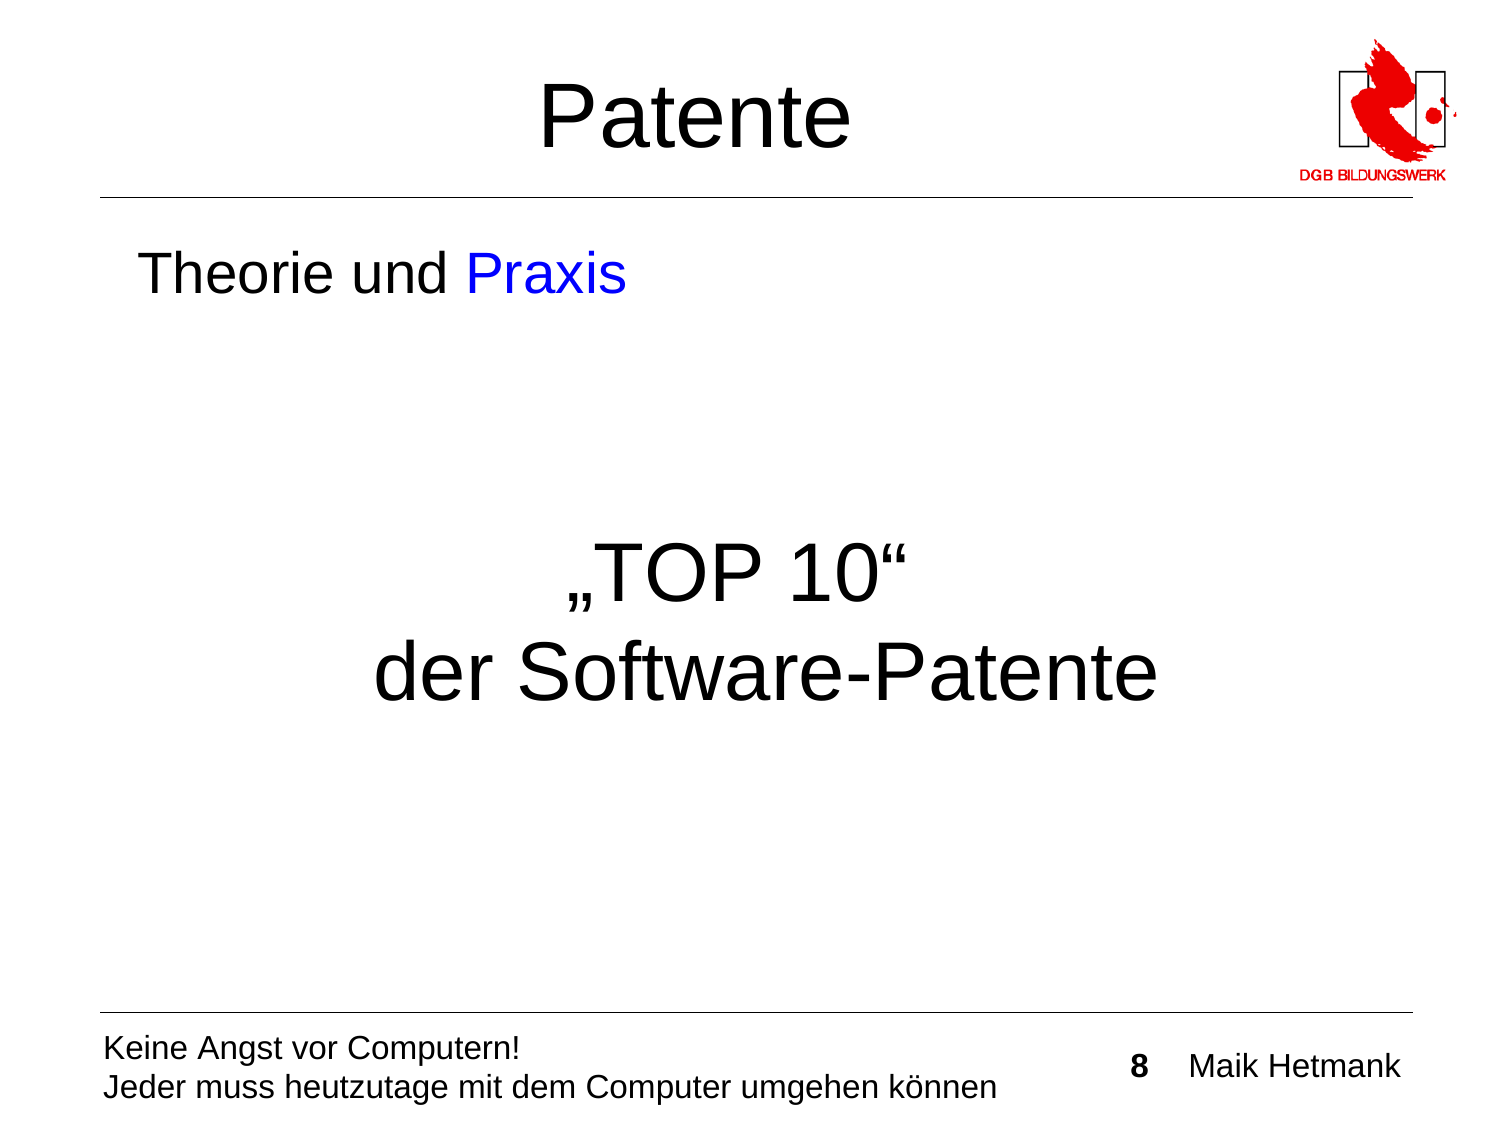

# Patente
Theorie und Praxis
„TOP 10“
der Software-Patente